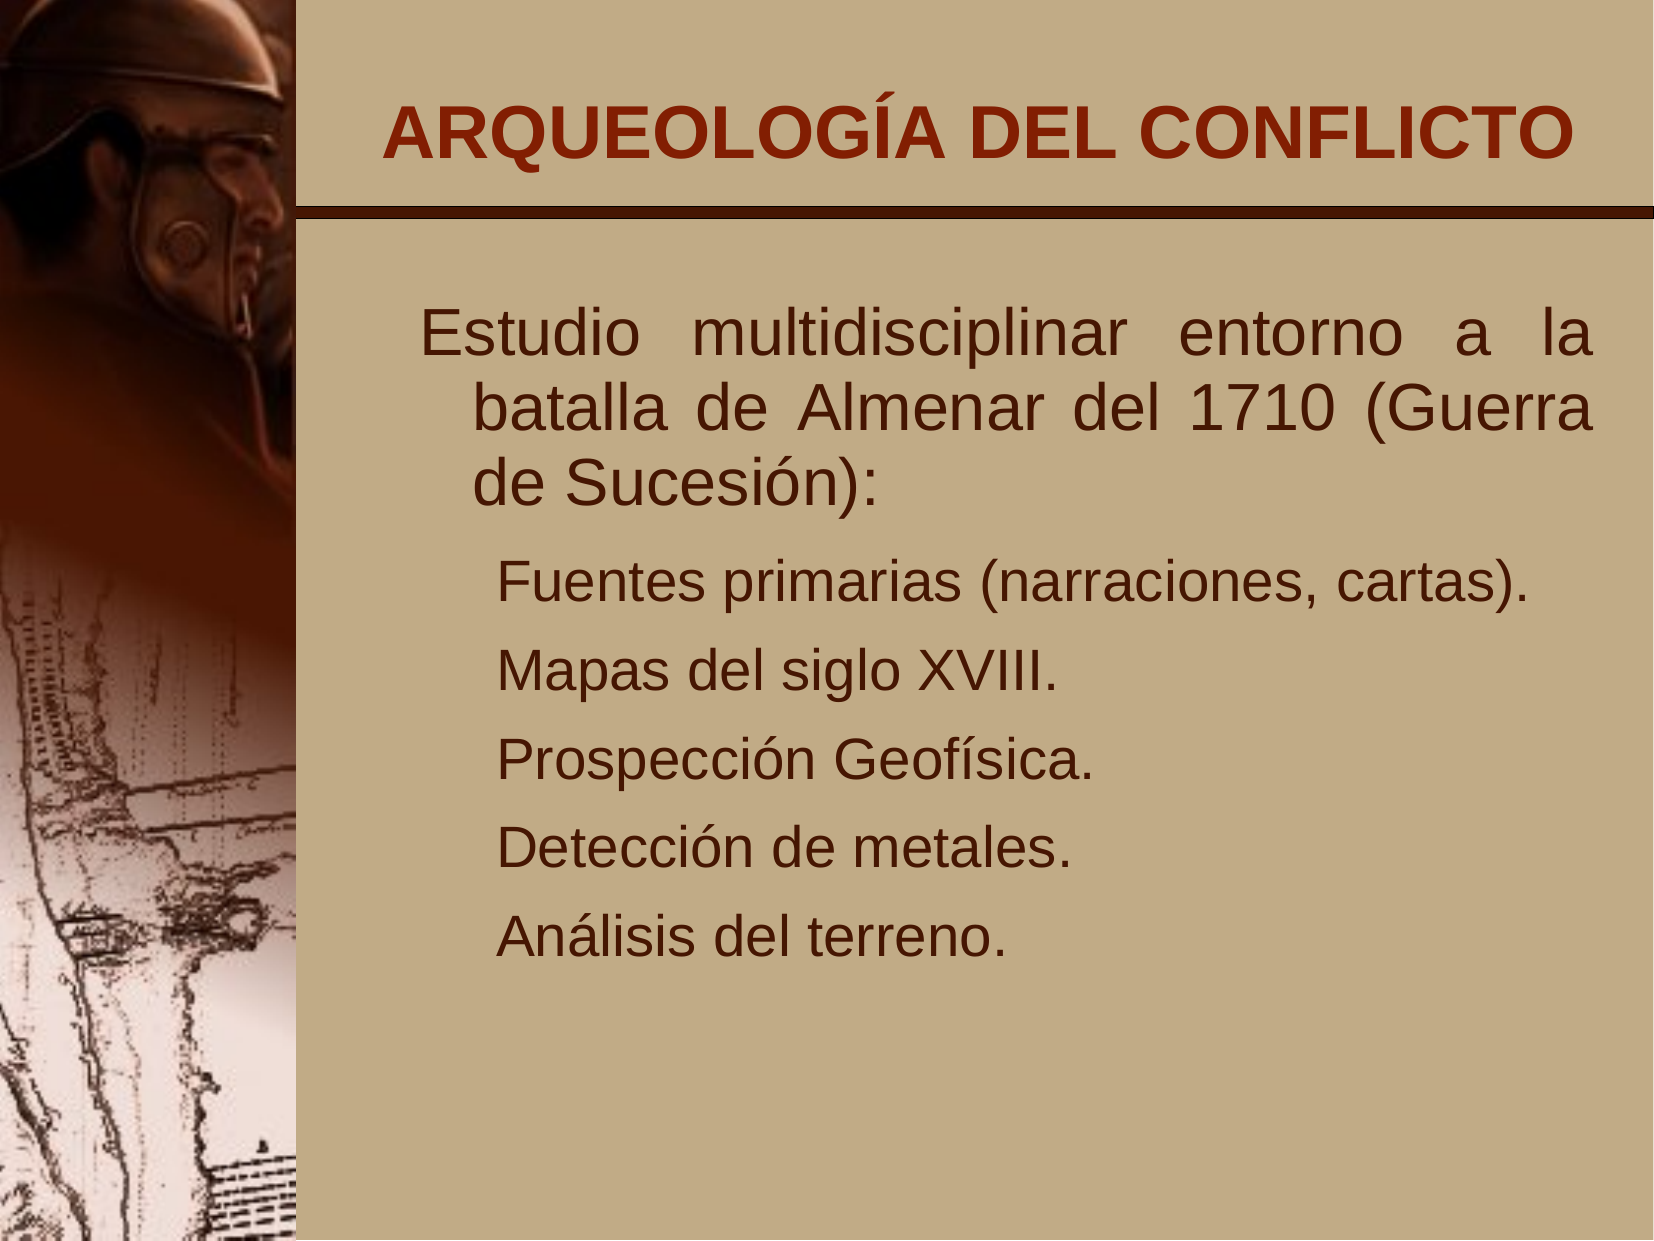

# ARQUEOLOGÍA DEL CONFLICTO
Estudio multidisciplinar entorno a la batalla de Almenar del 1710 (Guerra de Sucesión):
Fuentes primarias (narraciones, cartas).
Mapas del siglo XVIII.
Prospección Geofísica.
Detección de metales.
Análisis del terreno.